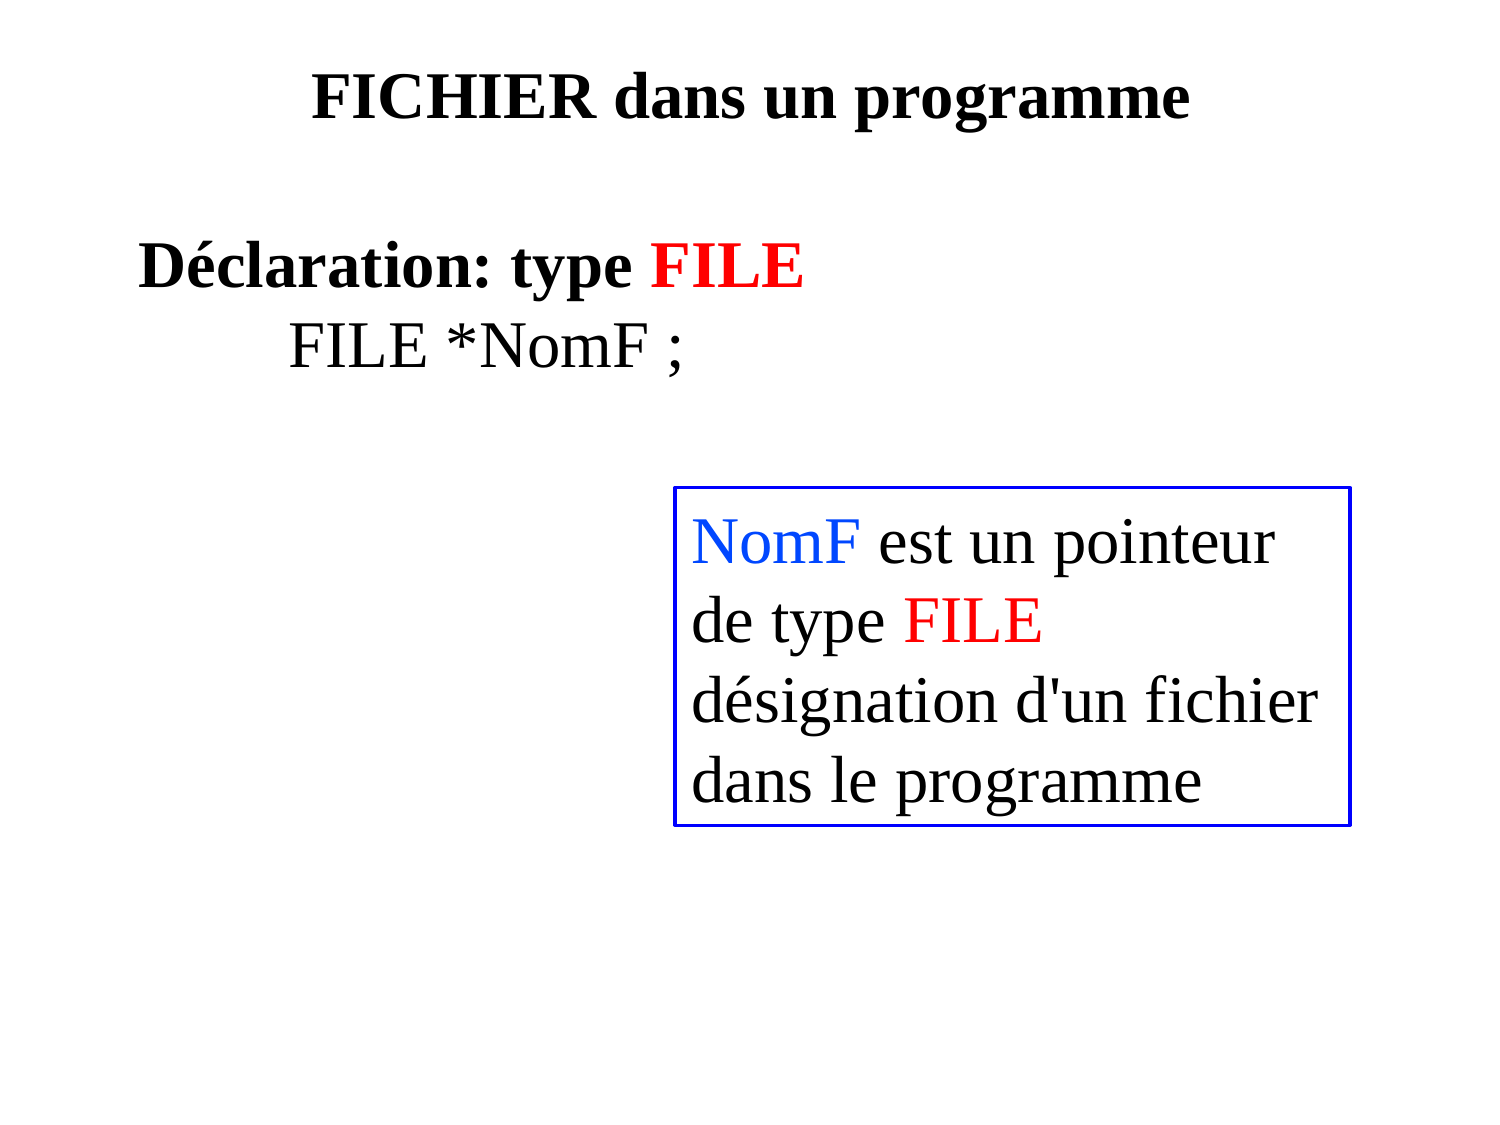

FICHIER dans un programme
Déclaration: type FILE
	FILE *NomF ;
NomF est un pointeur de type FILE
désignation d'un fichier dans le programme